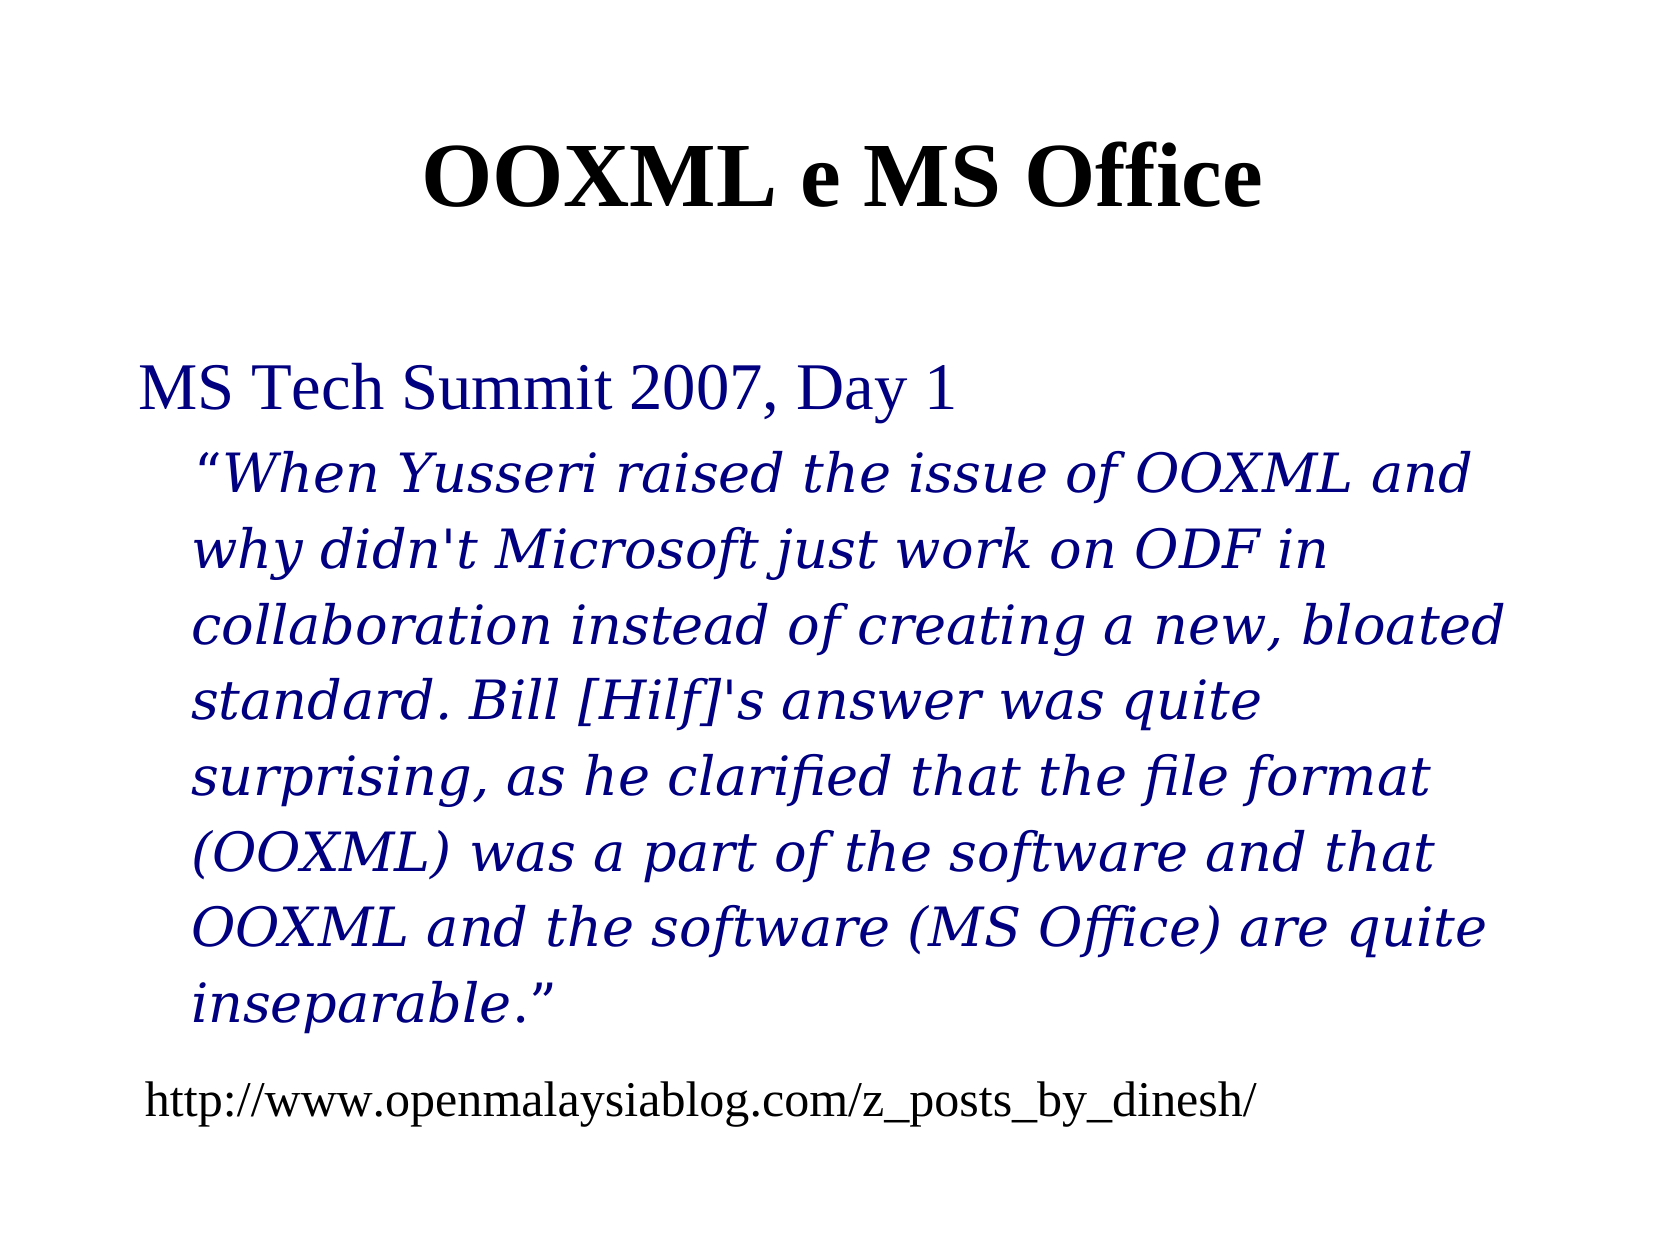

# OOXML e MS Office
MS Tech Summit 2007, Day 1
“When Yusseri raised the issue of OOXML and why didn't Microsoft just work on ODF in collaboration instead of creating a new, bloated standard. Bill [Hilf]'s answer was quite surprising, as he clarified that the file format (OOXML) was a part of the software and that OOXML and the software (MS Office) are quite inseparable.”
http://www.openmalaysiablog.com/z_posts_by_dinesh/